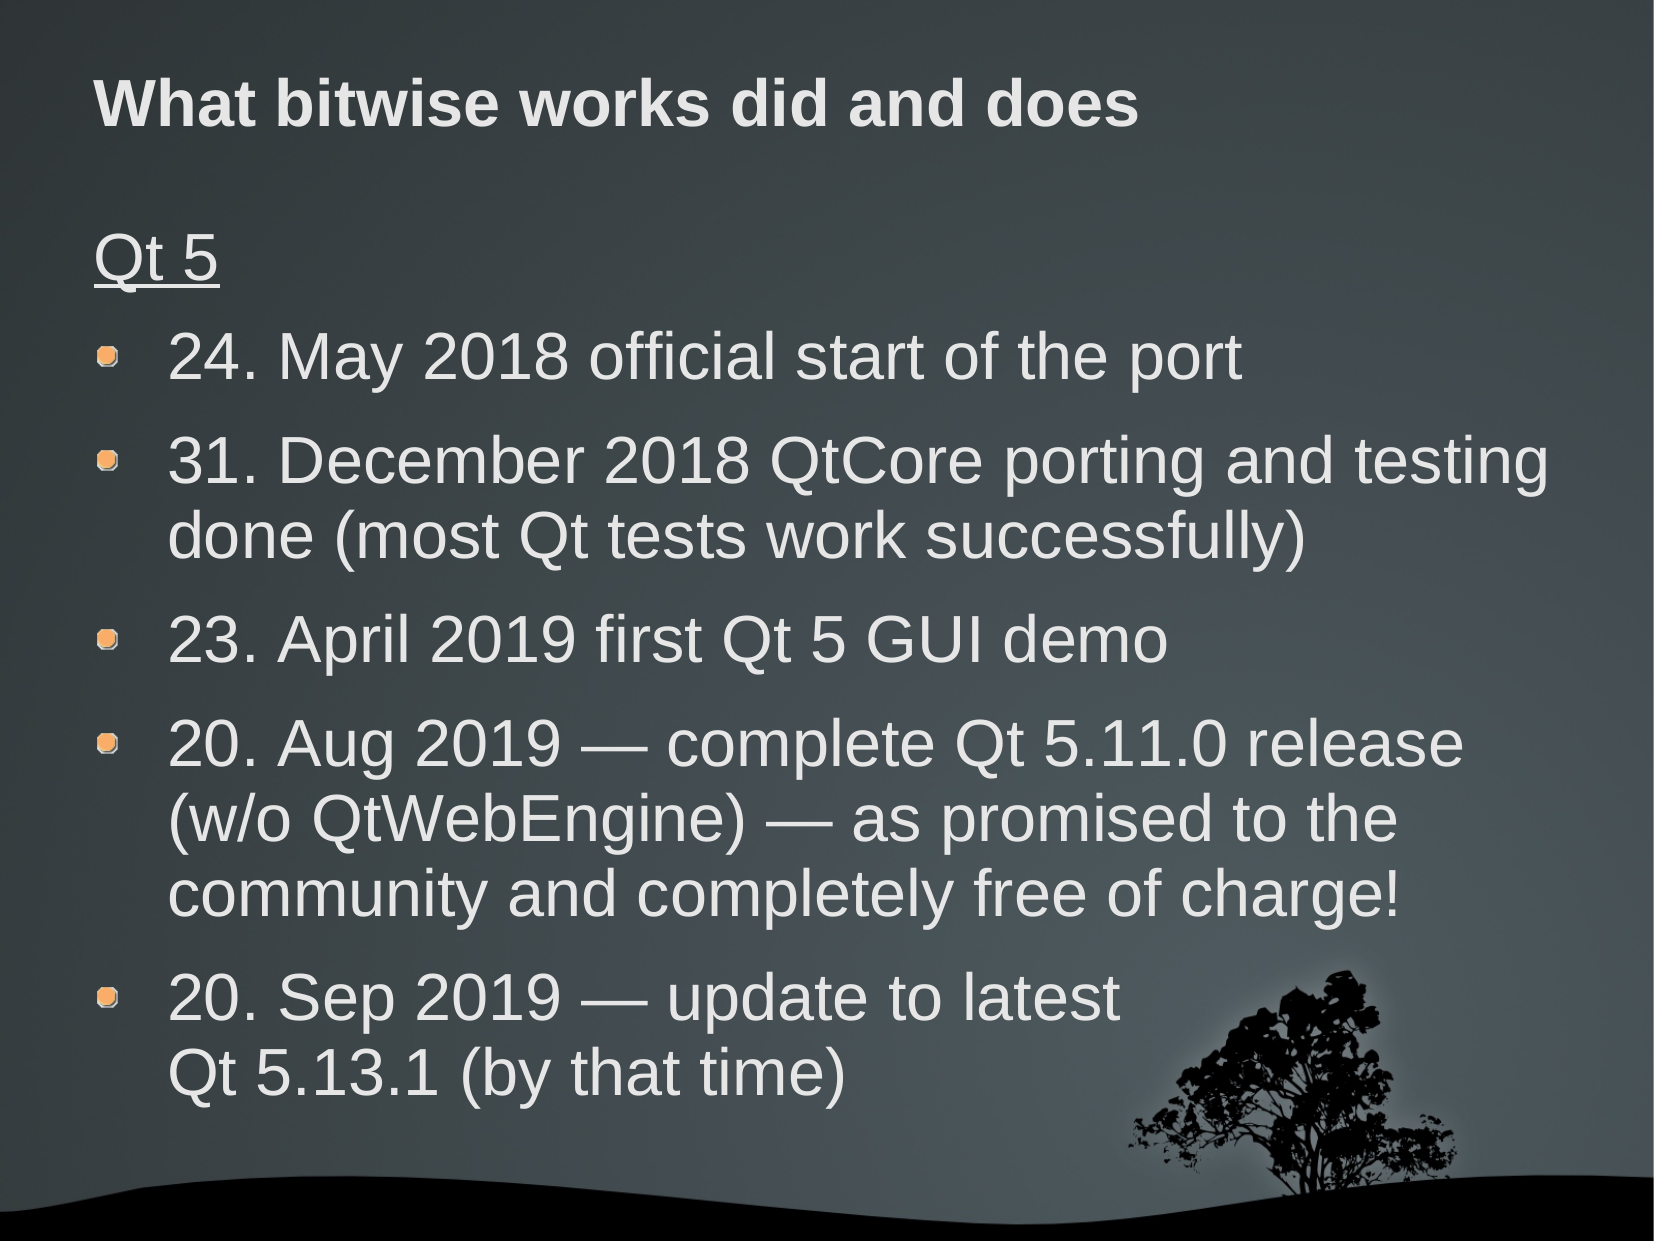

# What bitwise works did and does
Qt 5
24. May 2018 official start of the port
31. December 2018 QtCore porting and testing done (most Qt tests work successfully)
23. April 2019 first Qt 5 GUI demo
20. Aug 2019 — complete Qt 5.11.0 release (w/o QtWebEngine) — as promised to the community and completely free of charge!
20. Sep 2019 — update to latest
Qt 5.13.1 (by that time)